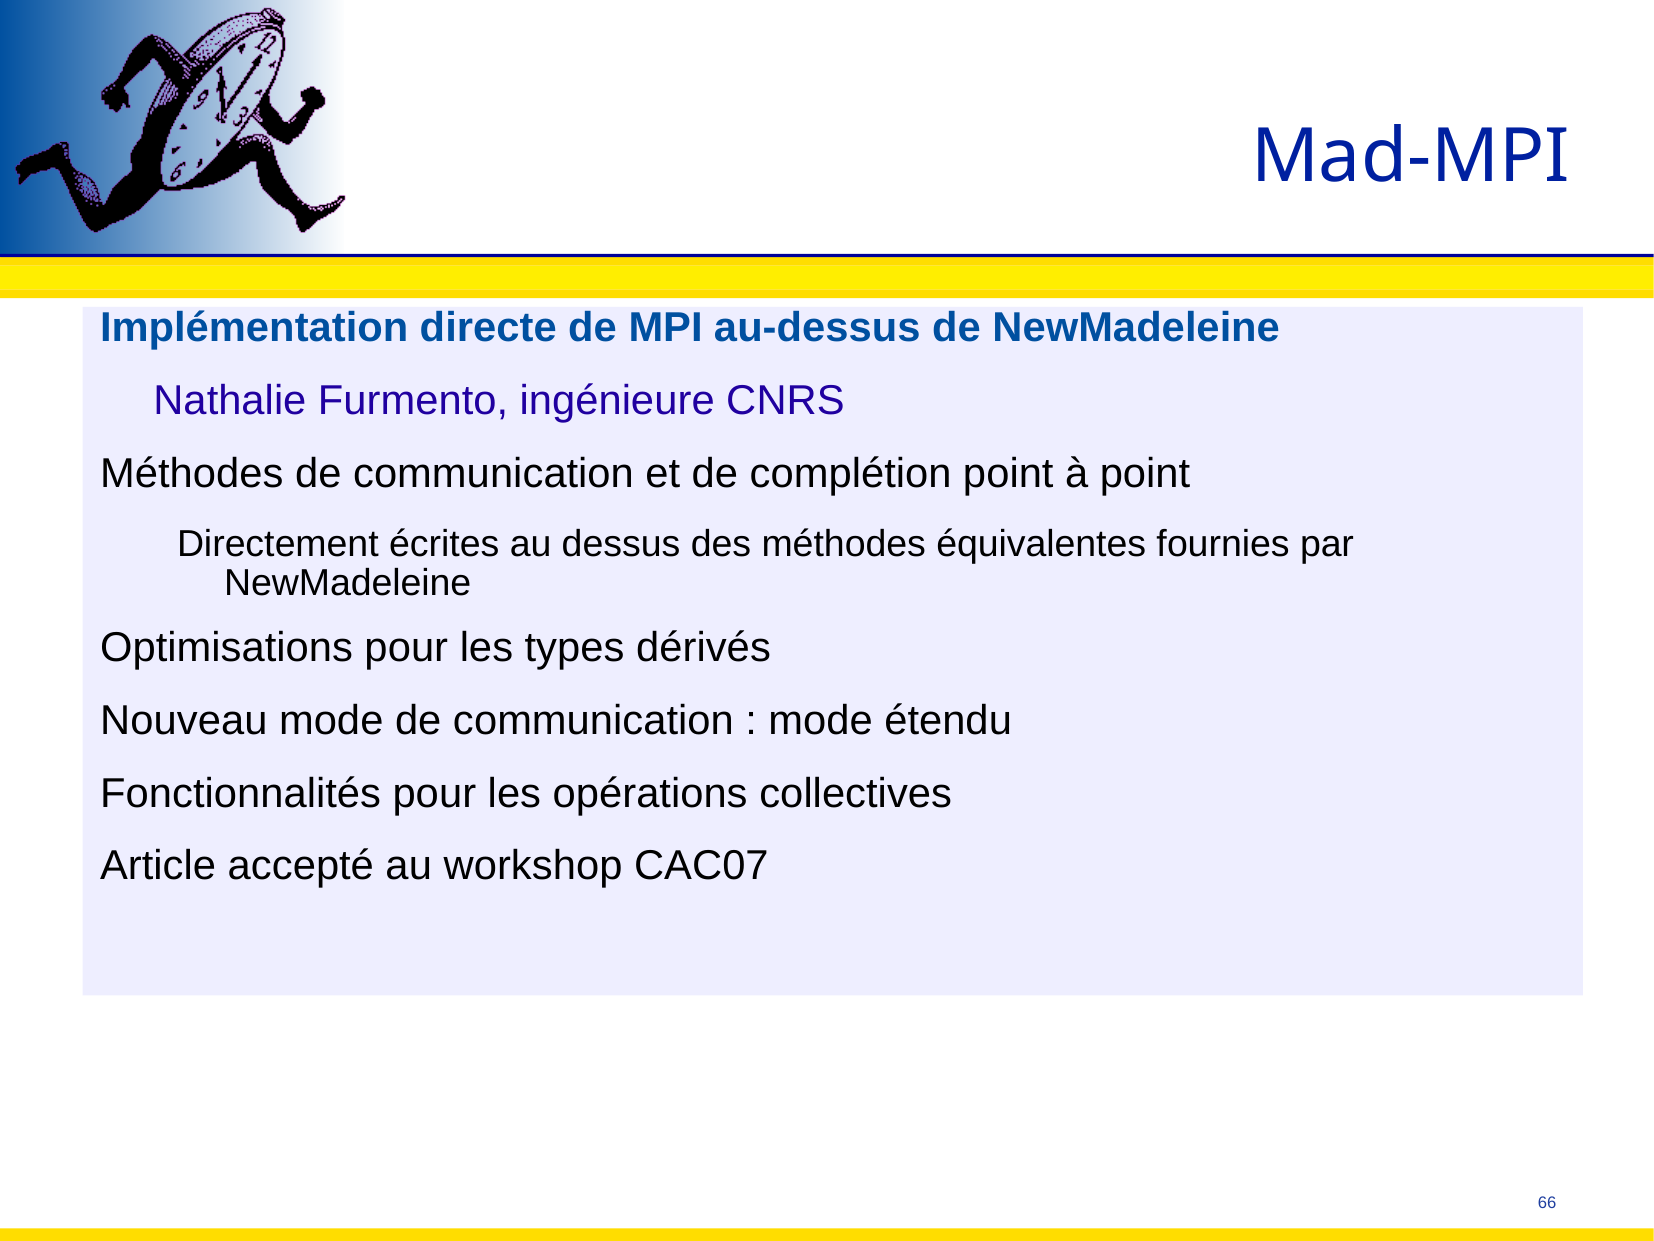

# Mad-MPI
Implémentation directe de MPI au-dessus de NewMadeleine
	Nathalie Furmento, ingénieure CNRS
Méthodes de communication et de complétion point à point
Directement écrites au dessus des méthodes équivalentes fournies par NewMadeleine
Optimisations pour les types dérivés
Nouveau mode de communication : mode étendu
Fonctionnalités pour les opérations collectives
Article accepté au workshop CAC07